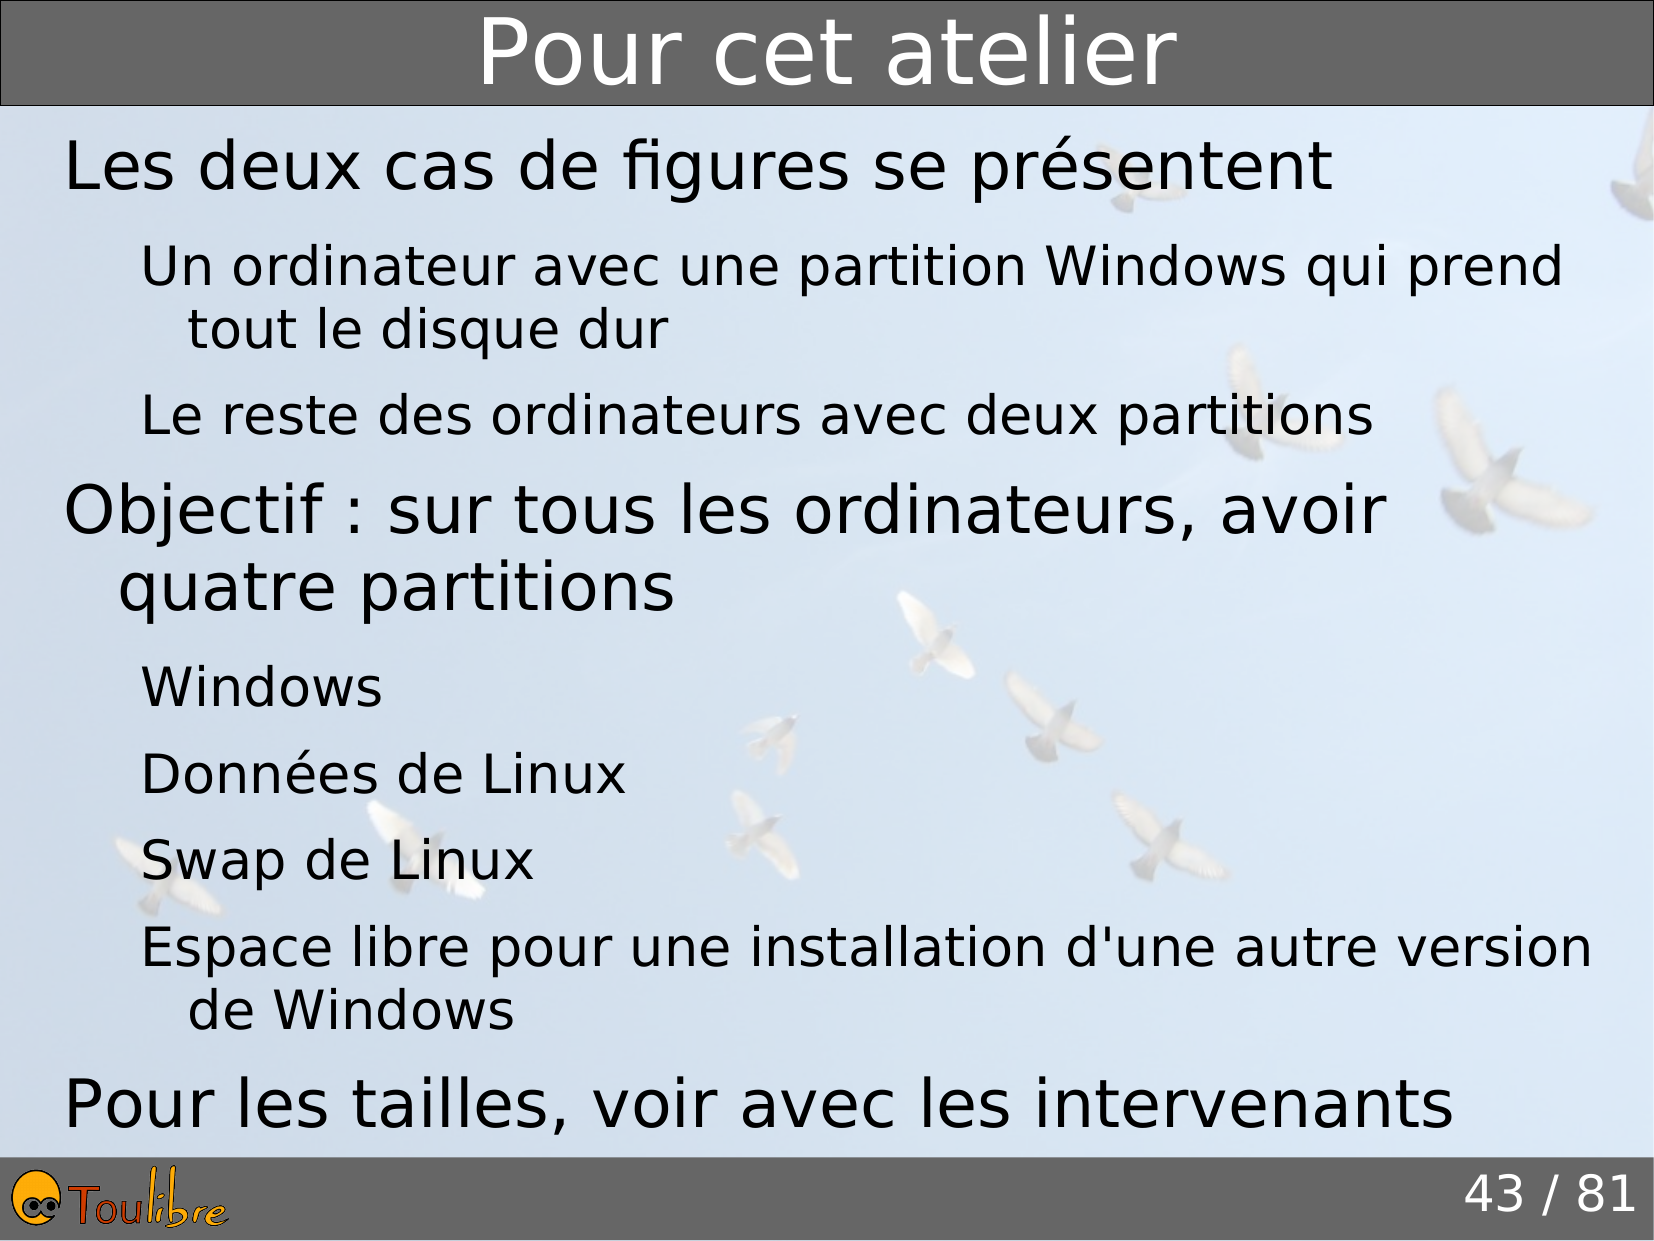

# Pour cet atelier
Les deux cas de figures se présentent
Un ordinateur avec une partition Windows qui prend tout le disque dur
Le reste des ordinateurs avec deux partitions
Objectif : sur tous les ordinateurs, avoir quatre partitions
Windows
Données de Linux
Swap de Linux
Espace libre pour une installation d'une autre version de Windows
Pour les tailles, voir avec les intervenants